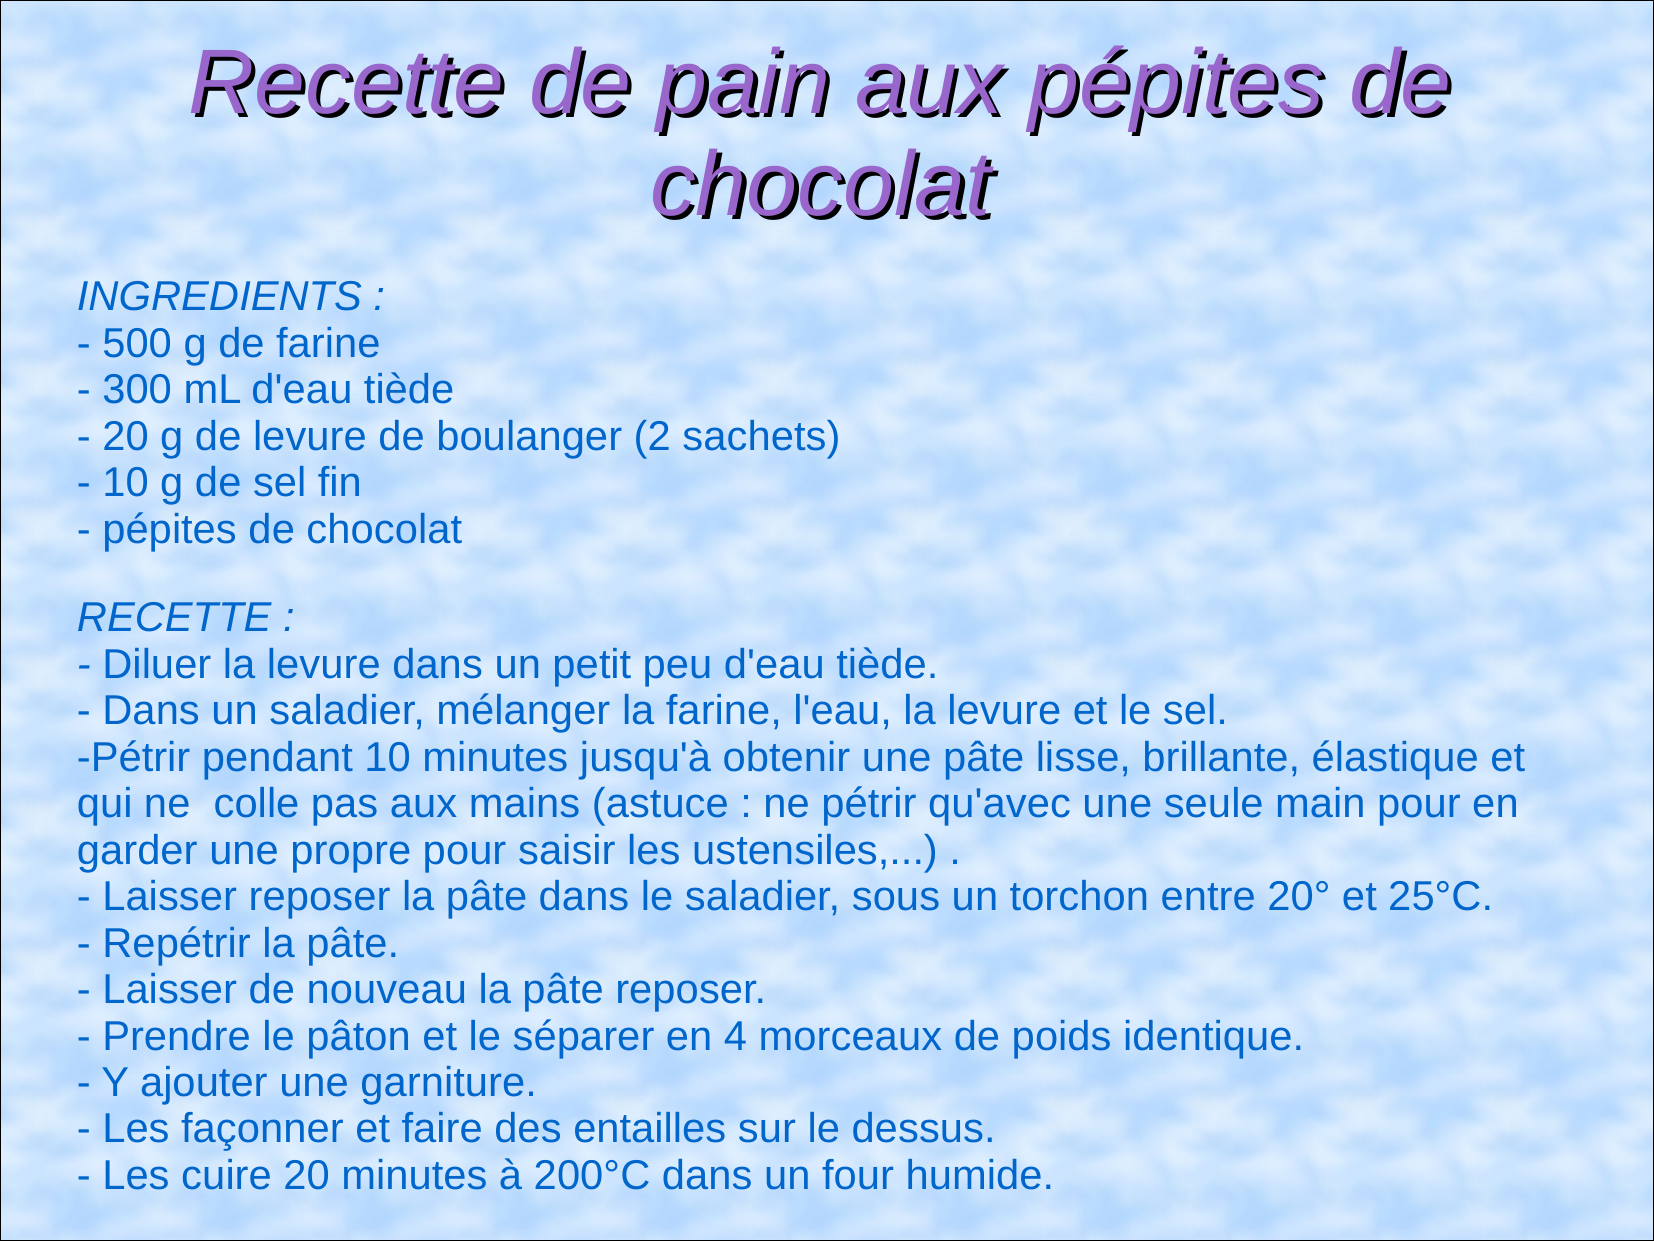

# Recette de pain aux pépites de chocolat
INGREDIENTS :
- 500 g de farine
- 300 mL d'eau tiède
- 20 g de levure de boulanger (2 sachets)
- 10 g de sel fin
- pépites de chocolat
RECETTE :
- Diluer la levure dans un petit peu d'eau tiède.
- Dans un saladier, mélanger la farine, l'eau, la levure et le sel.
-Pétrir pendant 10 minutes jusqu'à obtenir une pâte lisse, brillante, élastique et qui ne colle pas aux mains (astuce : ne pétrir qu'avec une seule main pour en garder une propre pour saisir les ustensiles,...) .
- Laisser reposer la pâte dans le saladier, sous un torchon entre 20° et 25°C.
- Repétrir la pâte.
- Laisser de nouveau la pâte reposer.
- Prendre le pâton et le séparer en 4 morceaux de poids identique.
- Y ajouter une garniture.
- Les façonner et faire des entailles sur le dessus.
- Les cuire 20 minutes à 200°C dans un four humide.